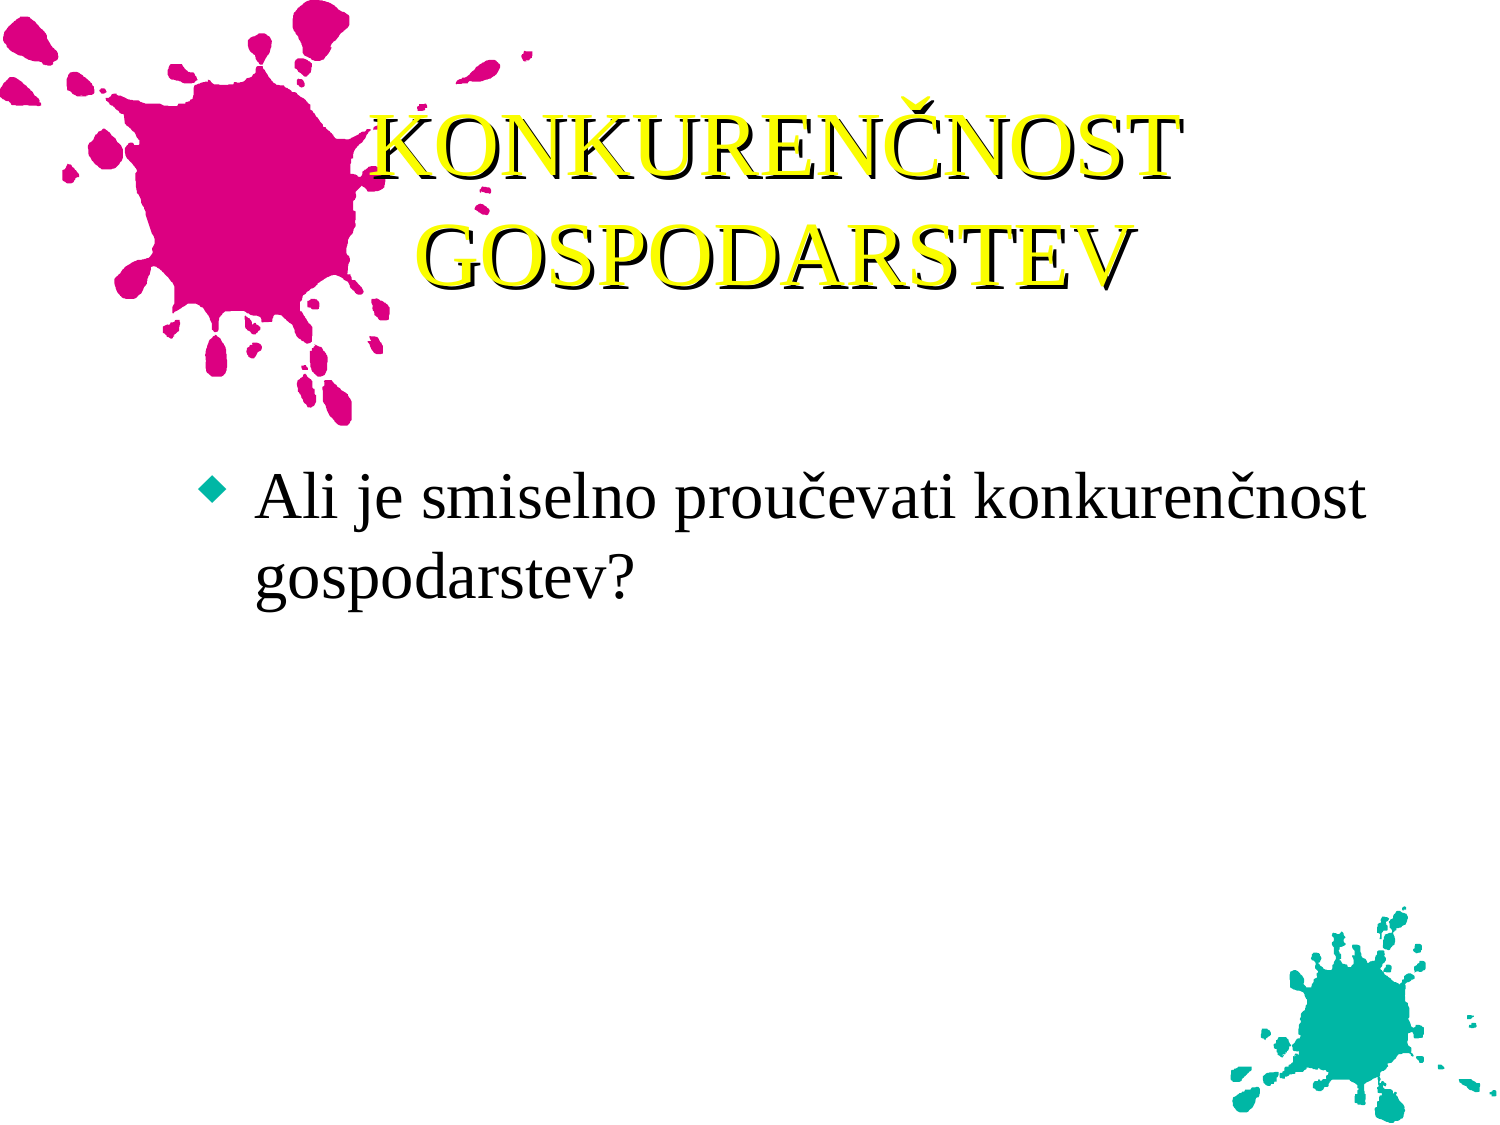

# KONKURENČNOST GOSPODARSTEV
Ali je smiselno proučevati konkurenčnost gospodarstev?